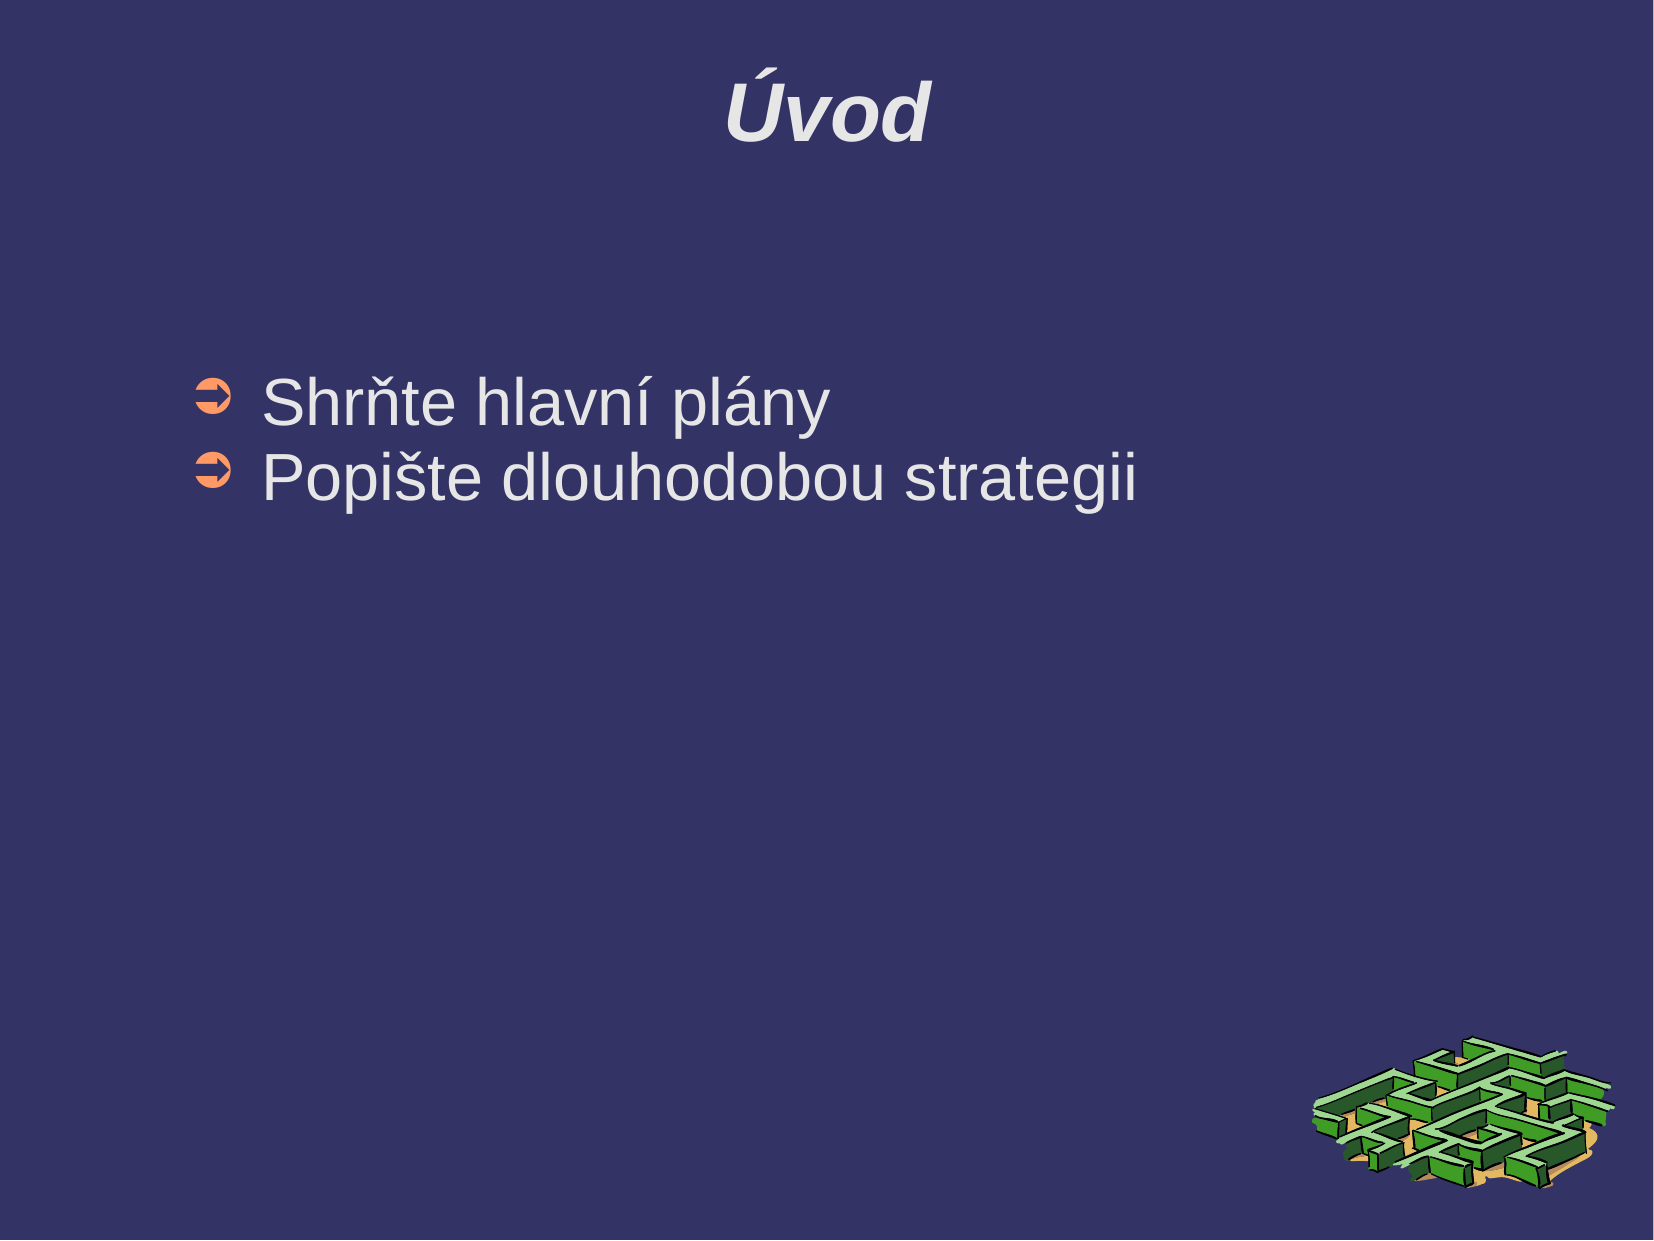

# Úvod
Shrňte hlavní plány
Popište dlouhodobou strategii